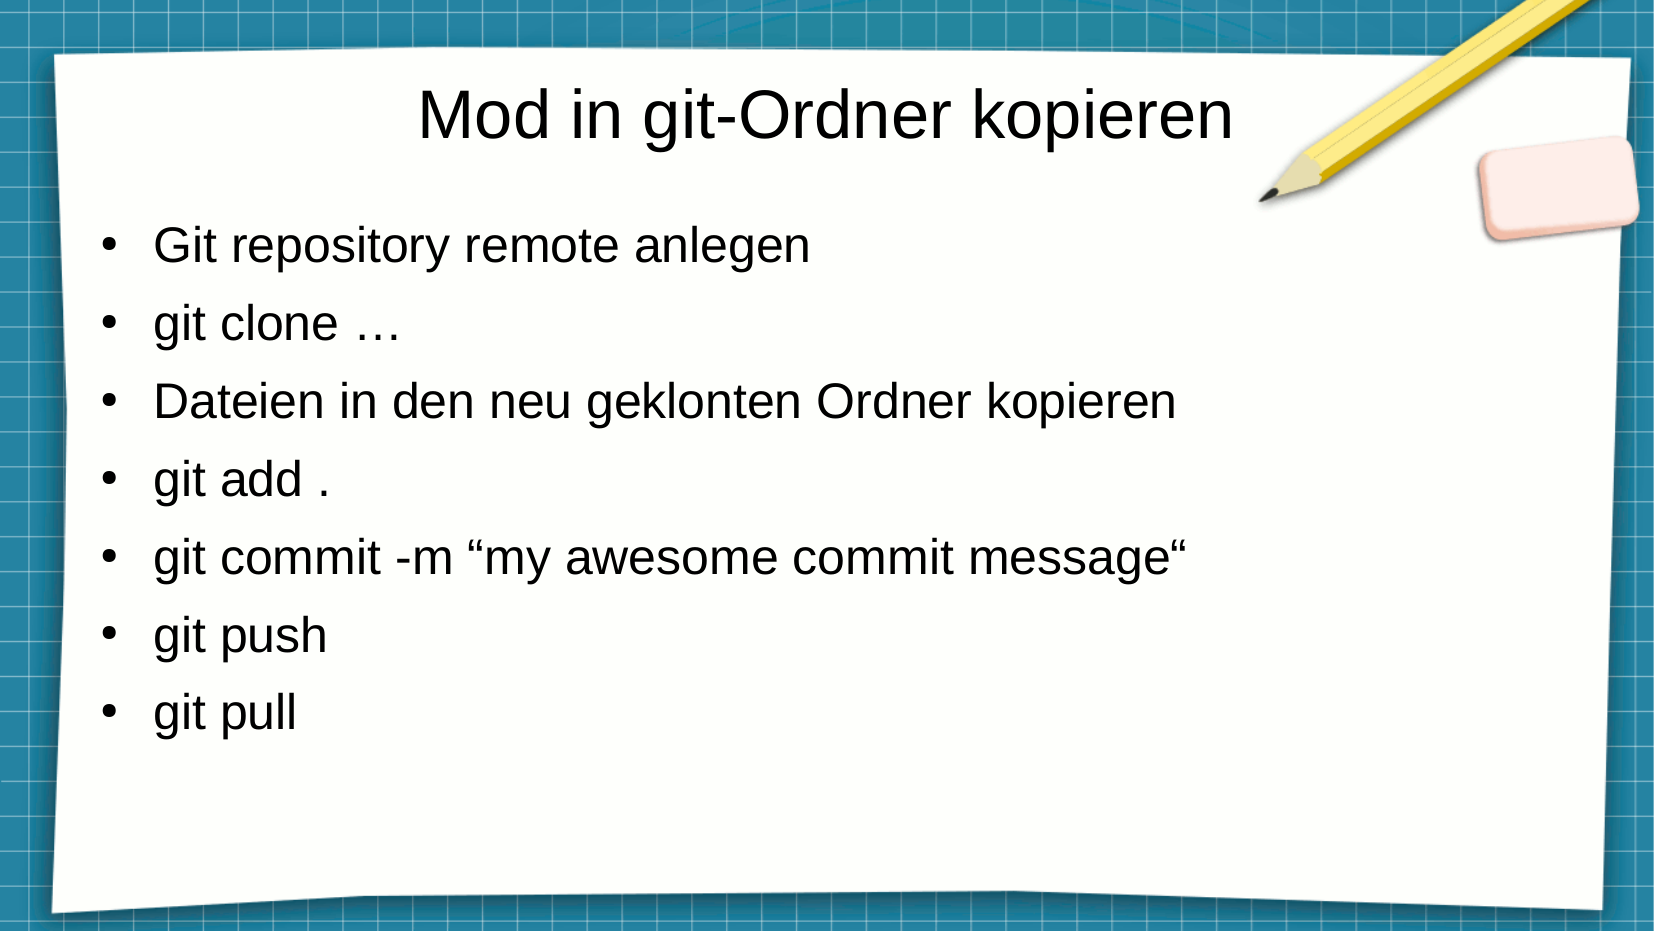

# Mod in git-Ordner kopieren
Git repository remote anlegen
git clone …
Dateien in den neu geklonten Ordner kopieren
git add .
git commit -m “my awesome commit message“
git push
git pull